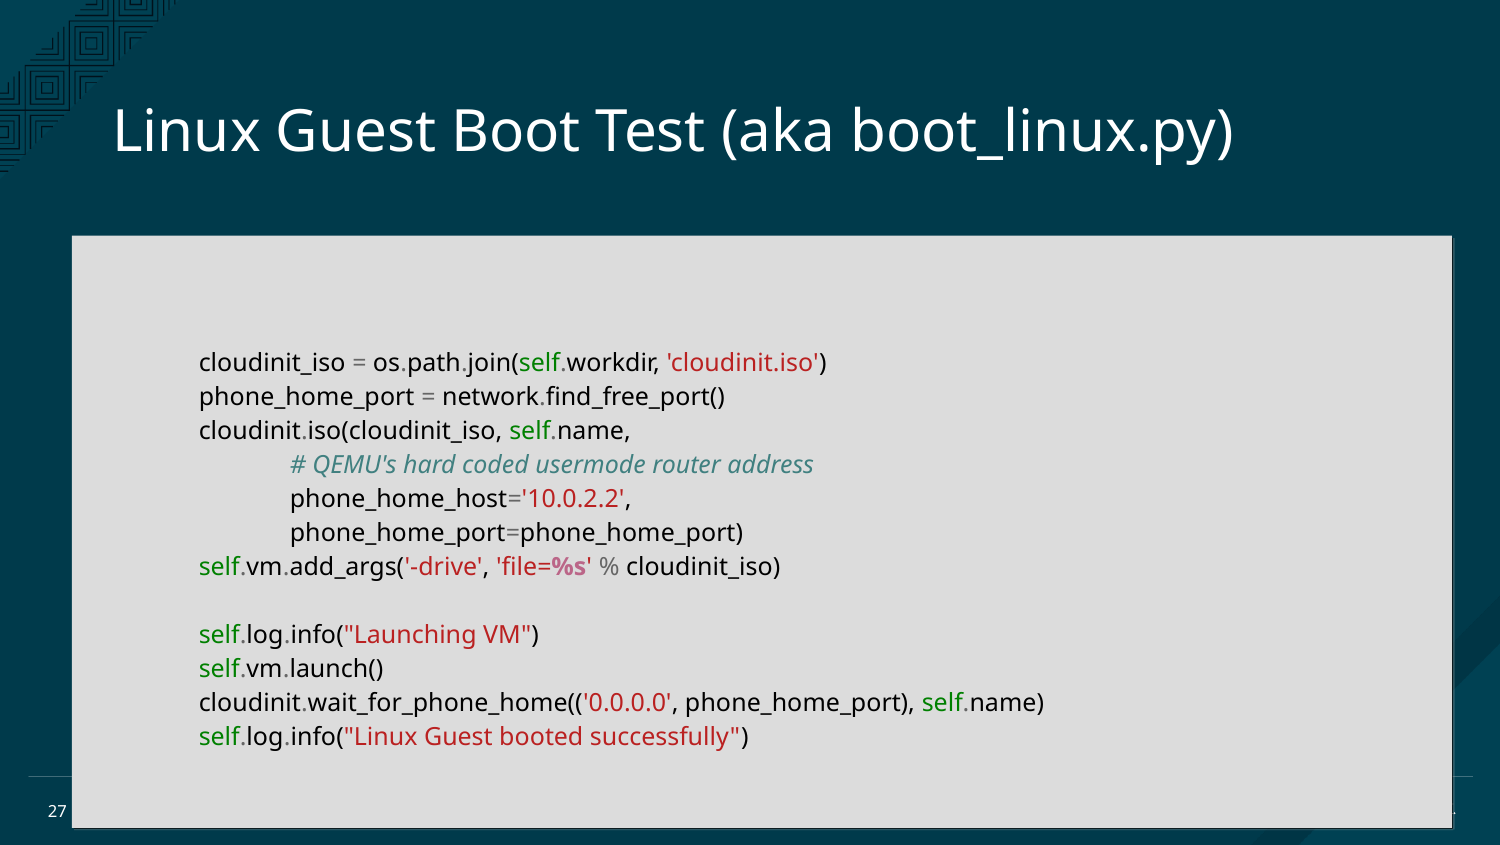

# Linux Guest Boot Test (aka boot_linux.py)
 cloudinit_iso = os.path.join(self.workdir, 'cloudinit.iso')
 phone_home_port = network.find_free_port()
 cloudinit.iso(cloudinit_iso, self.name,
 # QEMU's hard coded usermode router address
 phone_home_host='10.0.2.2',
 phone_home_port=phone_home_port)
 self.vm.add_args('-drive', 'file=%s' % cloudinit_iso)
 self.log.info("Launching VM")
 self.vm.launch()
 cloudinit.wait_for_phone_home(('0.0.0.0', phone_home_port), self.name)
 self.log.info("Linux Guest booted successfully")
27